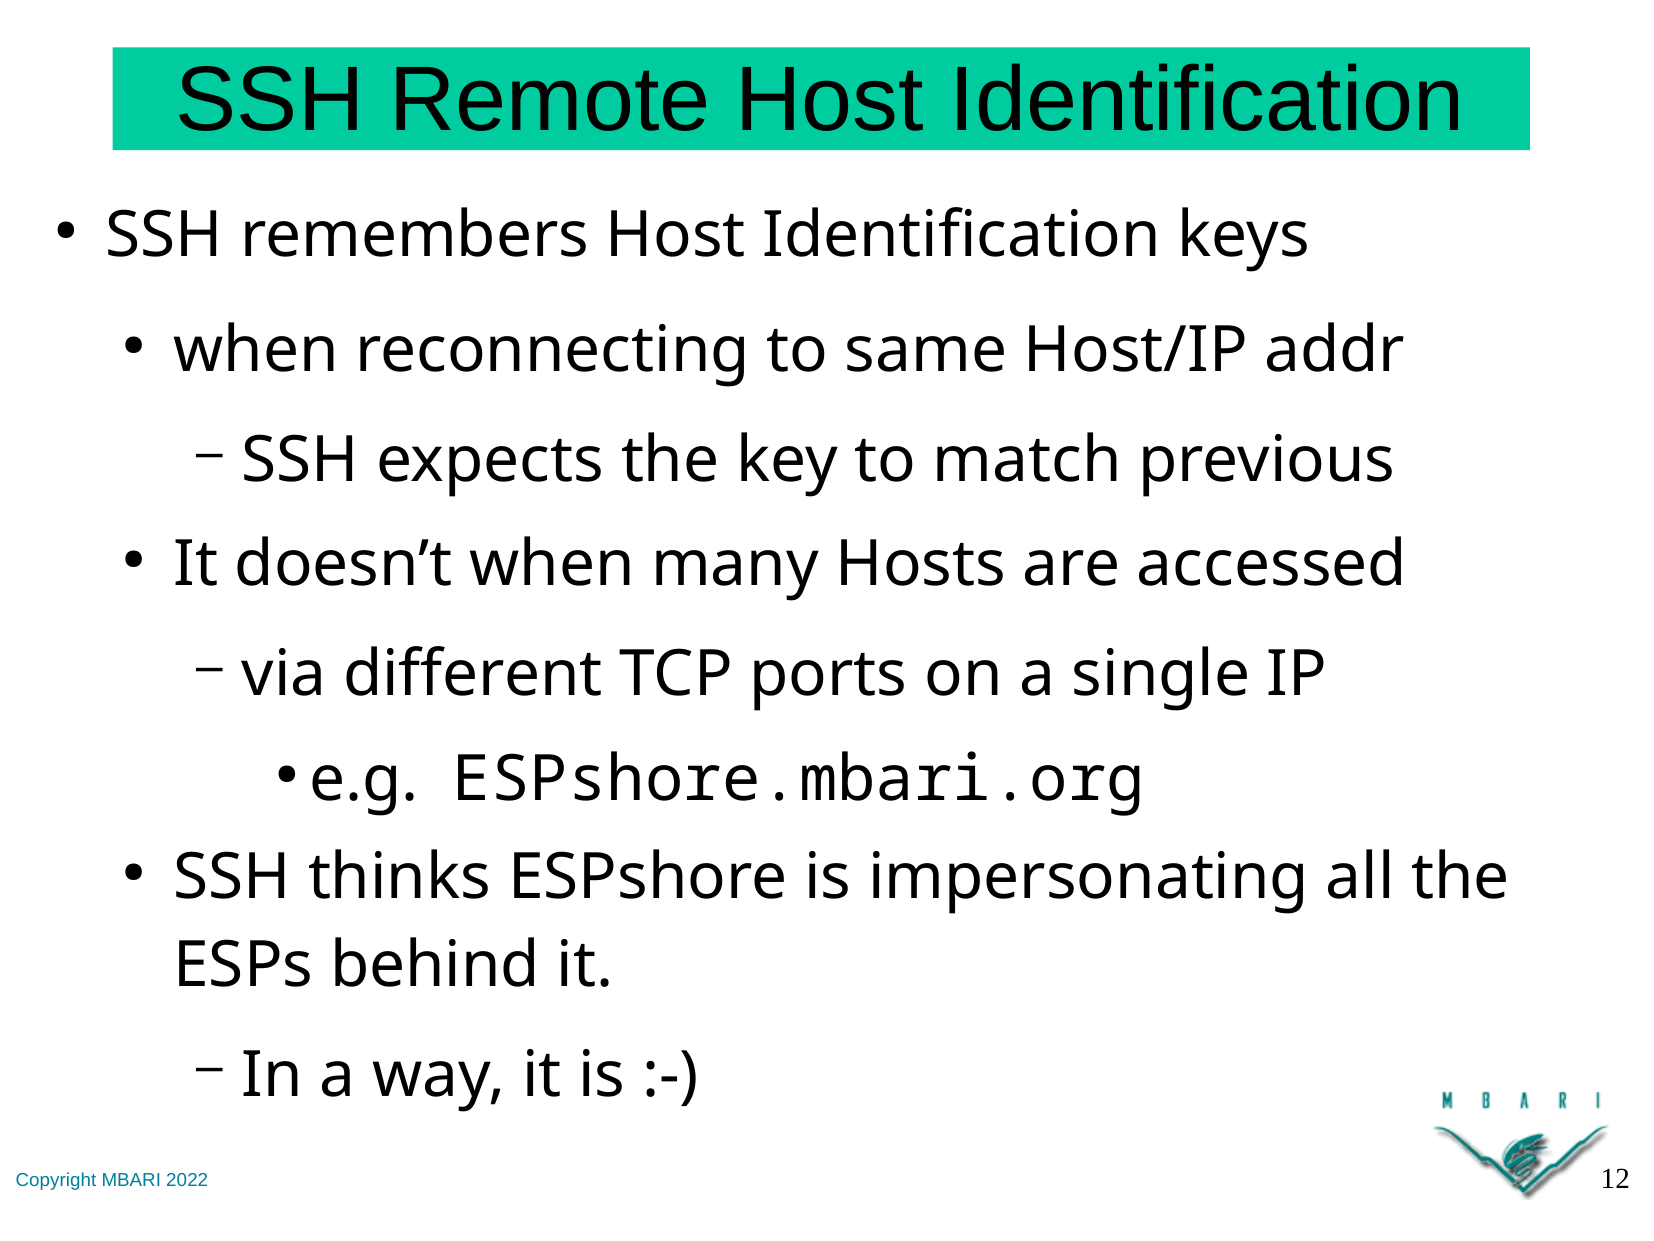

# SSH Remote Host Identification
SSH remembers Host Identification keys
when reconnecting to same Host/IP addr
SSH expects the key to match previous
It doesn’t when many Hosts are accessed
via different TCP ports on a single IP
e.g. ESPshore.mbari.org
SSH thinks ESPshore is impersonating all the ESPs behind it.
In a way, it is :-)